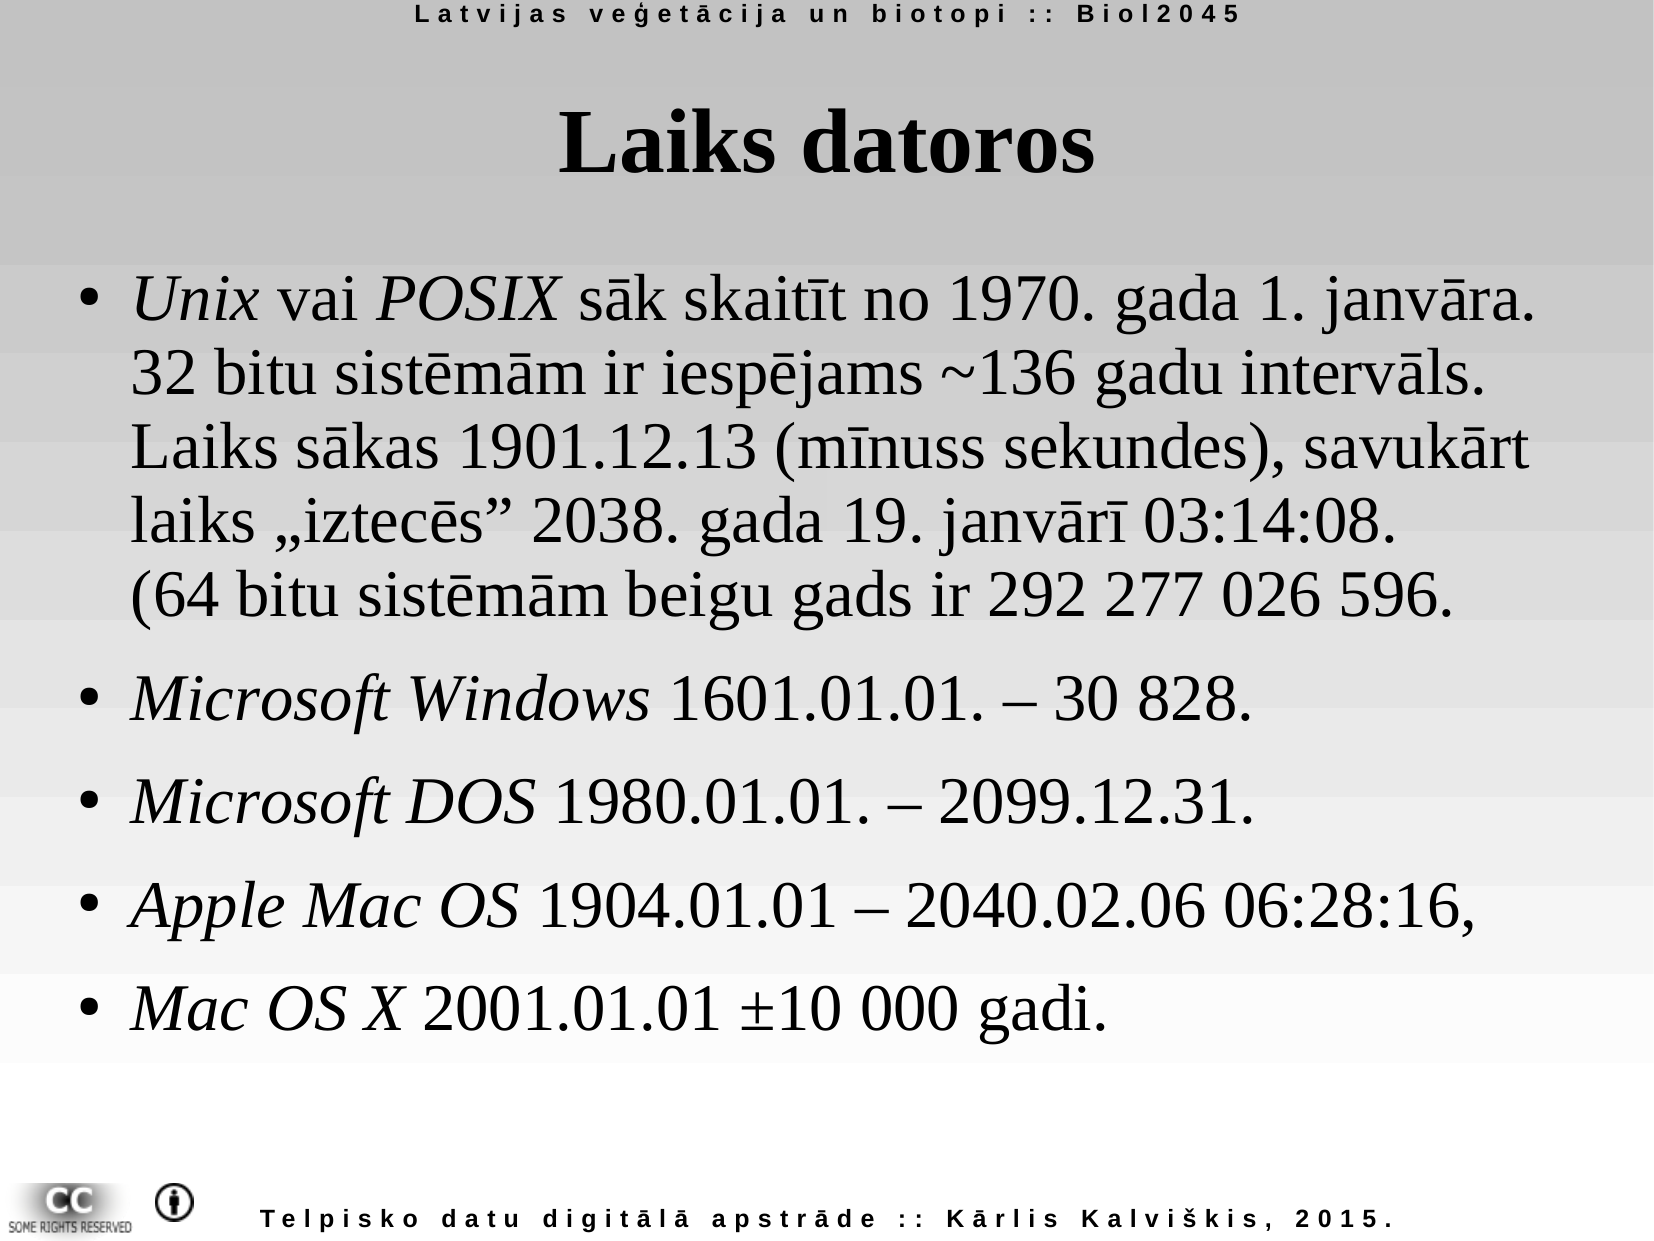

# Laiks datoros
Unix vai POSIX sāk skaitīt no 1970. gada 1. janvāra. 32 bitu sistēmām ir iespējams ~136 gadu intervāls. Laiks sākas 1901.12.13 (mīnuss sekundes), savukārt laiks „iztecēs” 2038. gada 19. janvārī 03:14:08. (64 bitu sistēmām beigu gads ir 292 277 026 596.
Microsoft Windows 1601.01.01. – 30 828.
Microsoft DOS 1980.01.01. – 2099.12.31.
Apple Mac OS 1904.01.01 – 2040.02.06 06:28:16,
Mac OS X 2001.01.01 ±10 000 gadi.